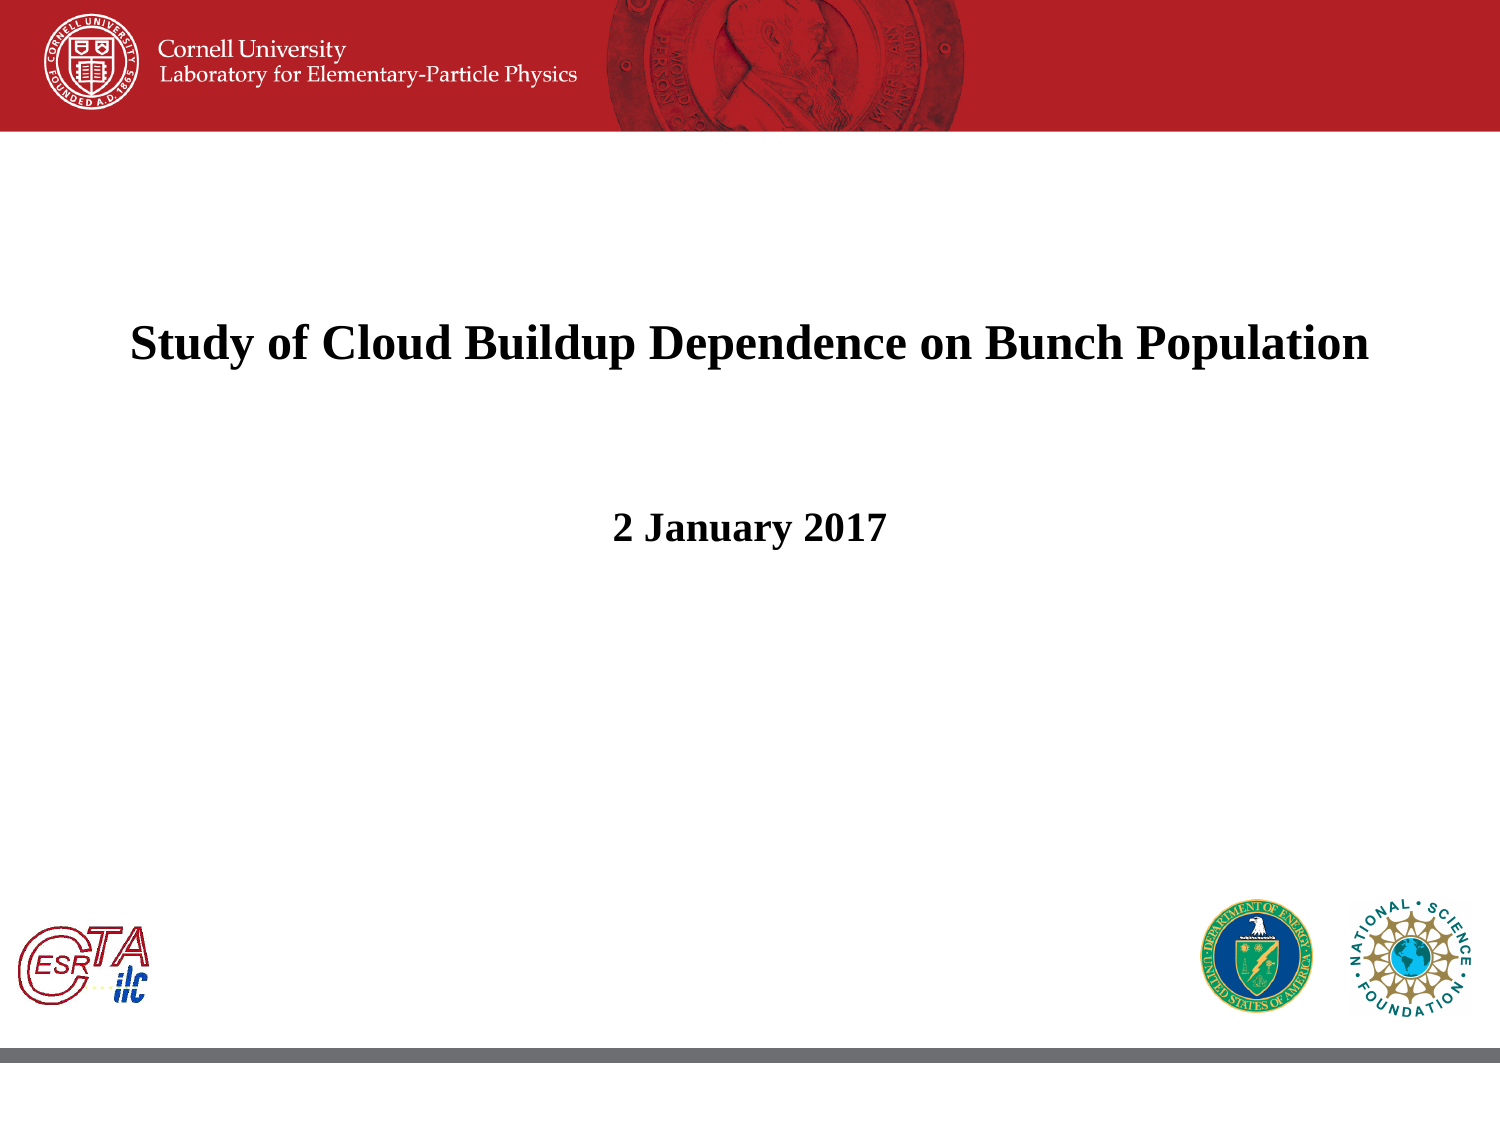

# Study of Cloud Buildup Dependence on Bunch Population 2 January 2017